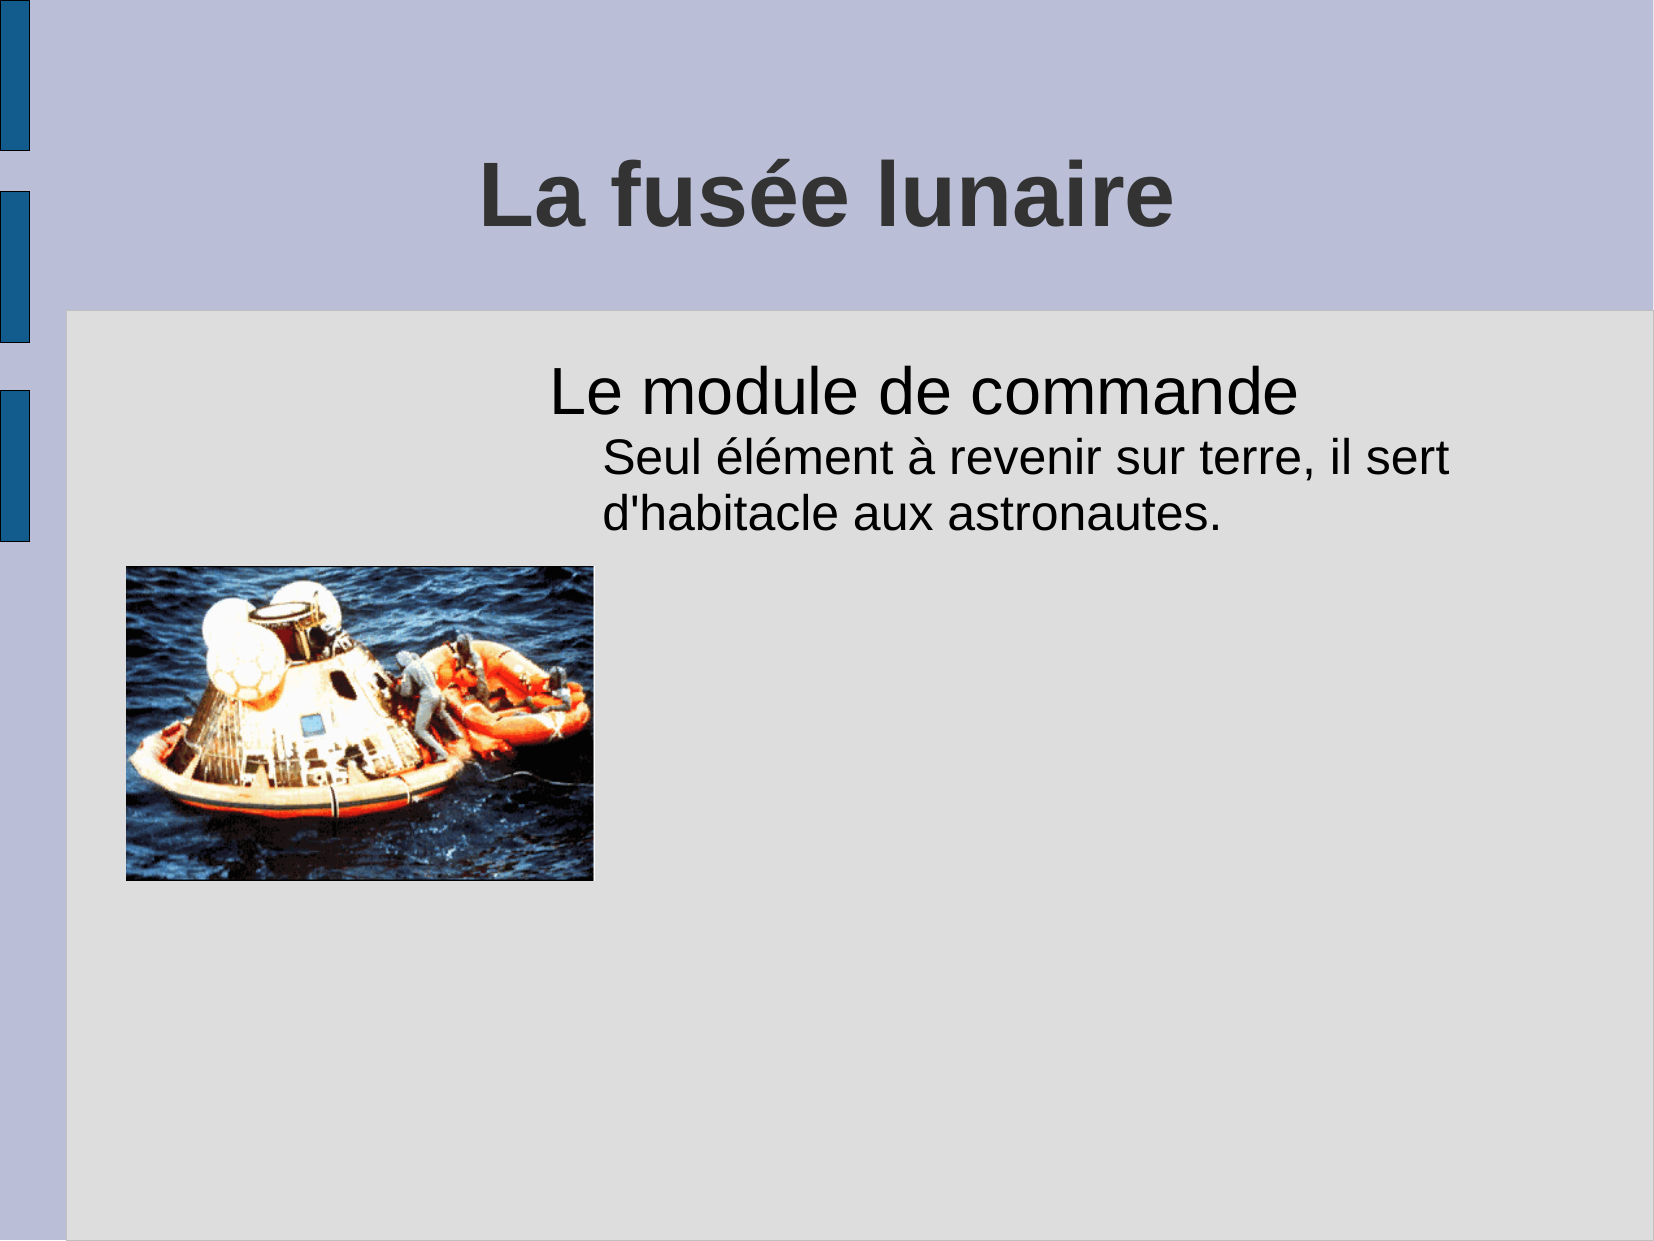

La fusée lunaire
# Le module de commande Seul élément à revenir sur terre, il sert d'habitacle aux astronautes.